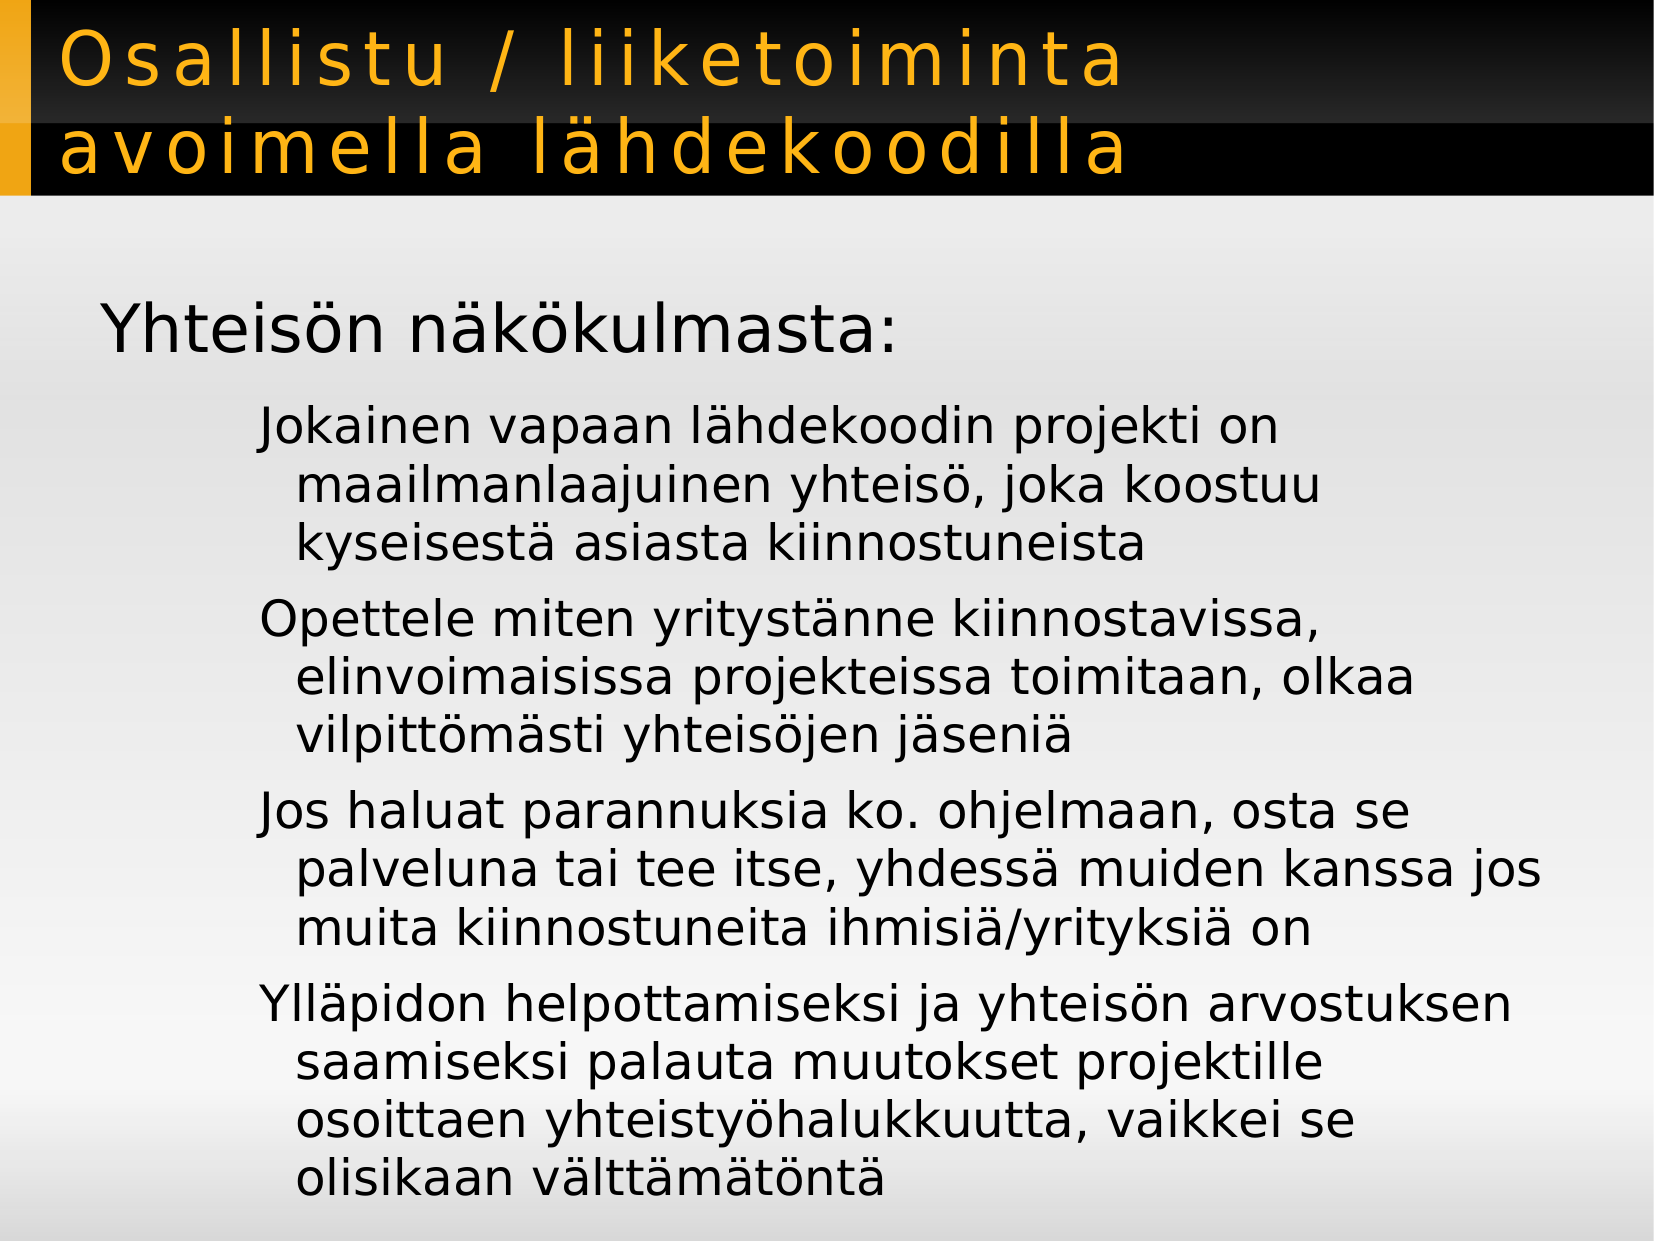

# Osallistu / liiketoiminta avoimella lähdekoodilla
Yhteisön näkökulmasta:
Jokainen vapaan lähdekoodin projekti on maailmanlaajuinen yhteisö, joka koostuu kyseisestä asiasta kiinnostuneista
Opettele miten yritystänne kiinnostavissa, elinvoimaisissa projekteissa toimitaan, olkaa vilpittömästi yhteisöjen jäseniä
Jos haluat parannuksia ko. ohjelmaan, osta se palveluna tai tee itse, yhdessä muiden kanssa jos muita kiinnostuneita ihmisiä/yrityksiä on
Ylläpidon helpottamiseksi ja yhteisön arvostuksen saamiseksi palauta muutokset projektille osoittaen yhteistyöhalukkuutta, vaikkei se olisikaan välttämätöntä